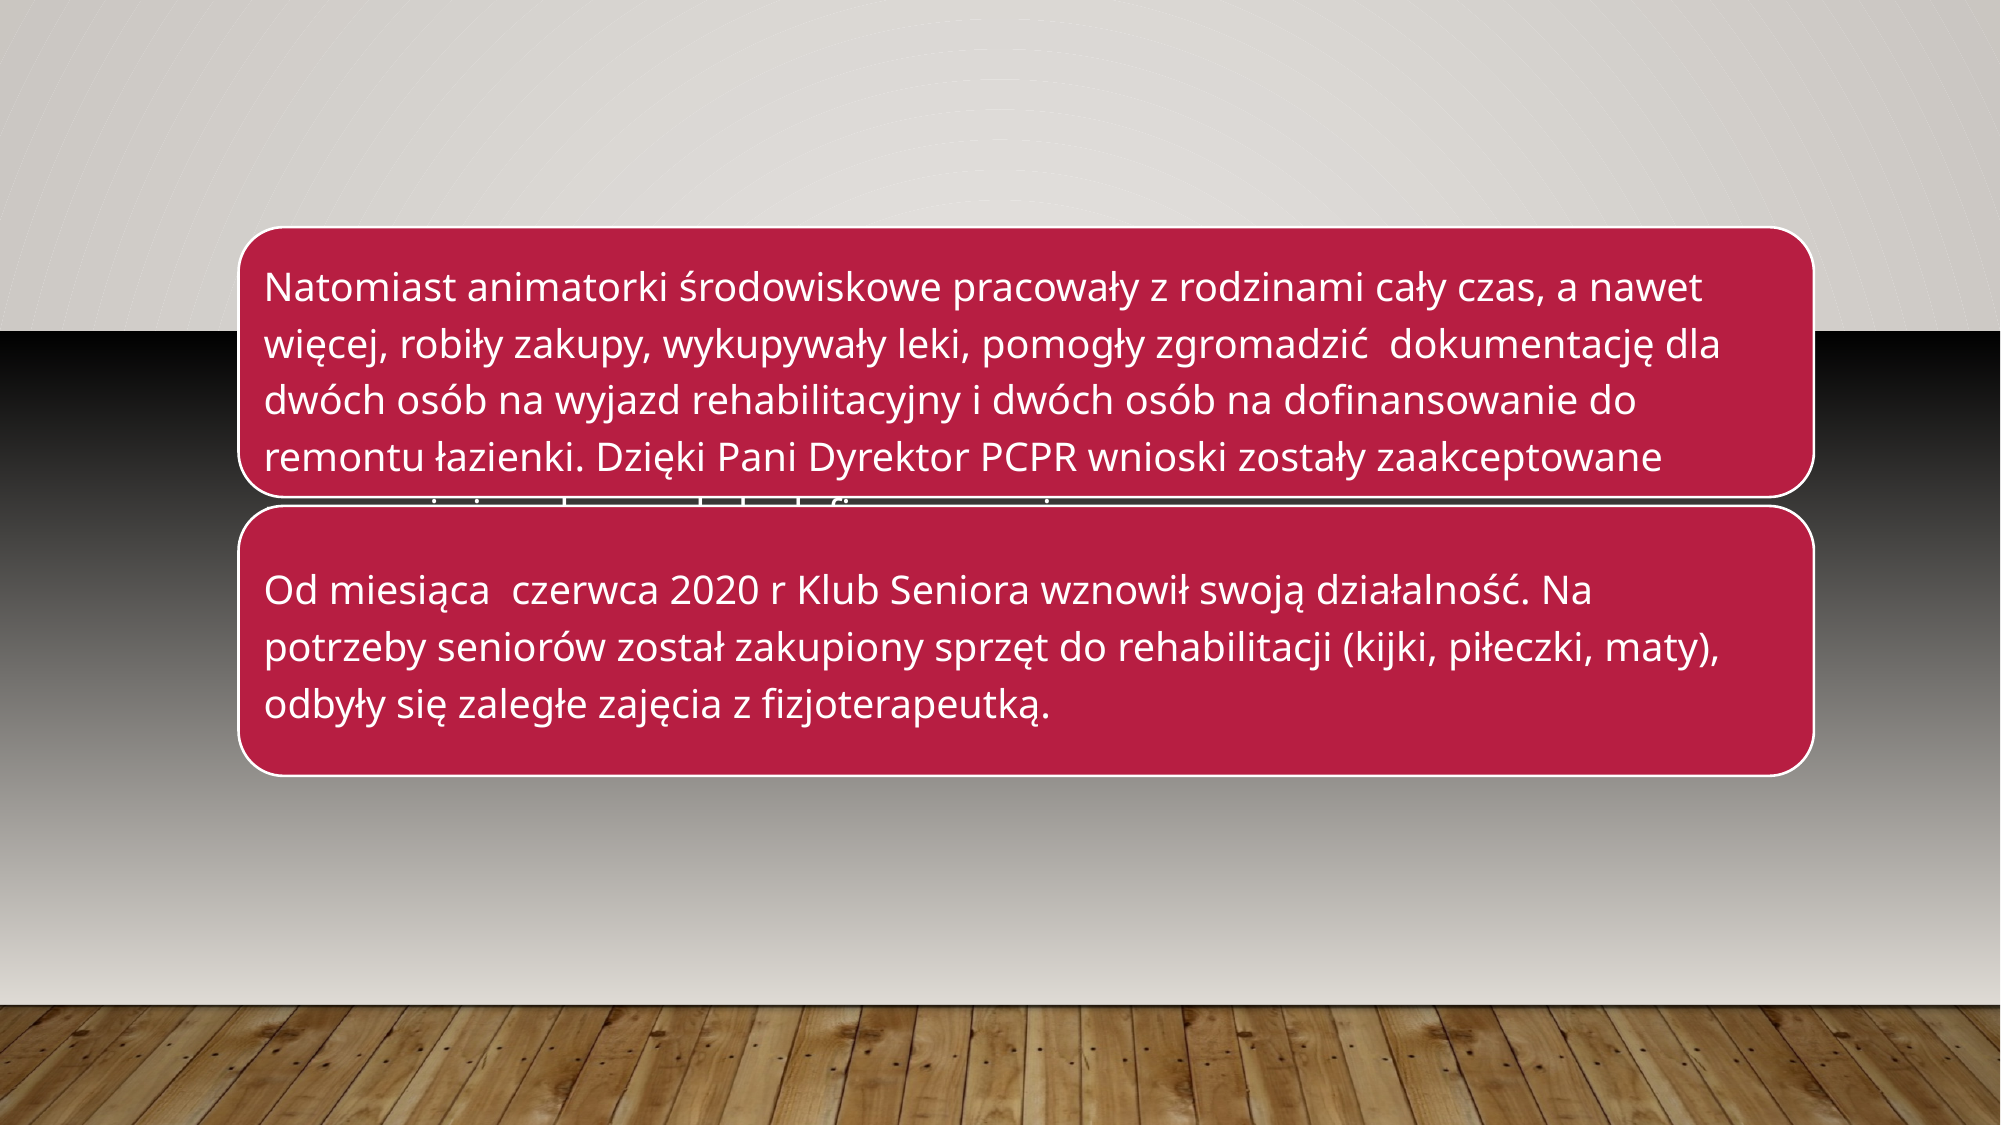

#
Natomiast animatorki środowiskowe pracowały z rodzinami cały czas, a nawet więcej, robiły zakupy, wykupywały leki, pomogły zgromadzić  dokumentację dla dwóch osób na wyjazd rehabilitacyjny i dwóch osób na dofinansowanie do remontu łazienki. Dzięki Pani Dyrektor PCPR wnioski zostały zaakceptowane poprawnie i osoby uzyskały dofinansowanie.
Od miesiąca  czerwca 2020 r Klub Seniora wznowił swoją działalność. Na potrzeby seniorów został zakupiony sprzęt do rehabilitacji (kijki, piłeczki, maty), odbyły się zaległe zajęcia z fizjoterapeutką.